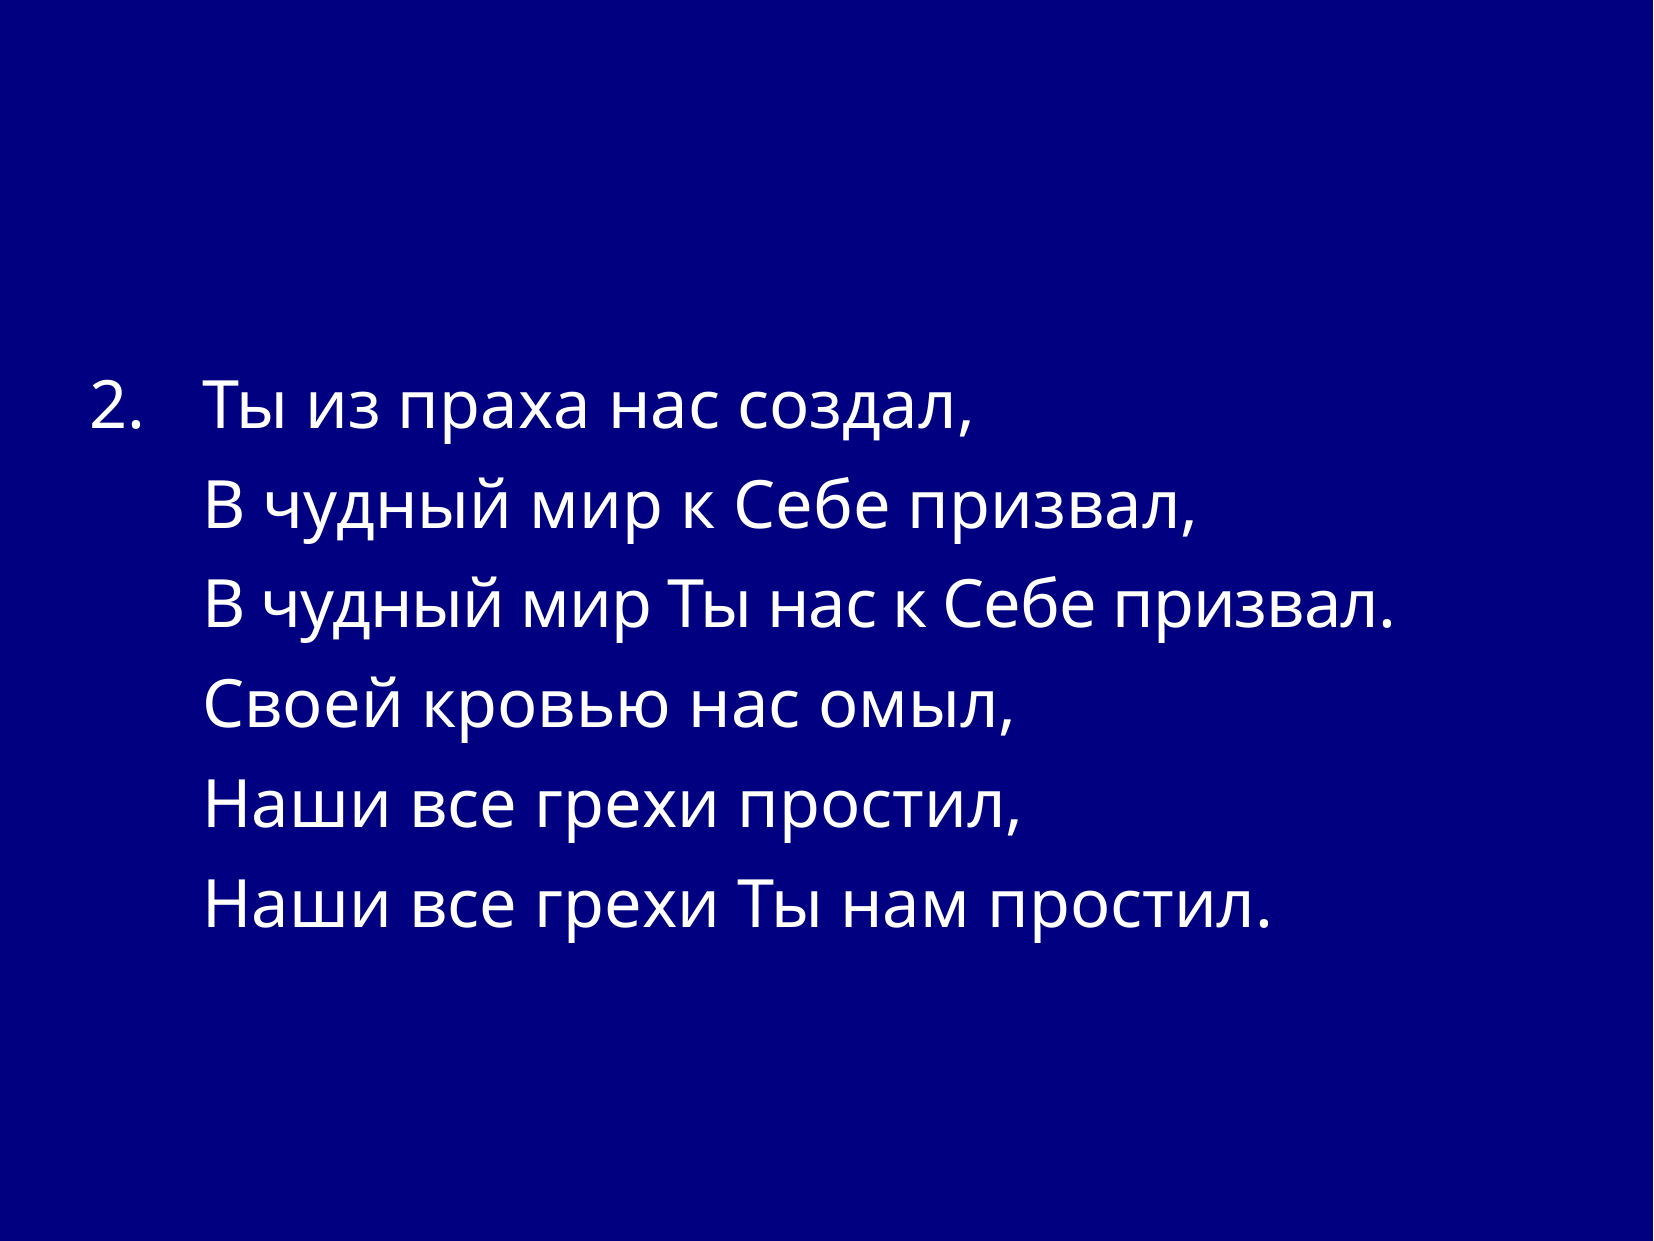

2.	Ты из праха нас создал,
	В чудный мир к Себе призвал,
	В чудный мир Ты нас к Себе призвал.
	Своей кровью нас омыл,
	Наши все грехи простил,
	Наши все грехи Ты нам простил.